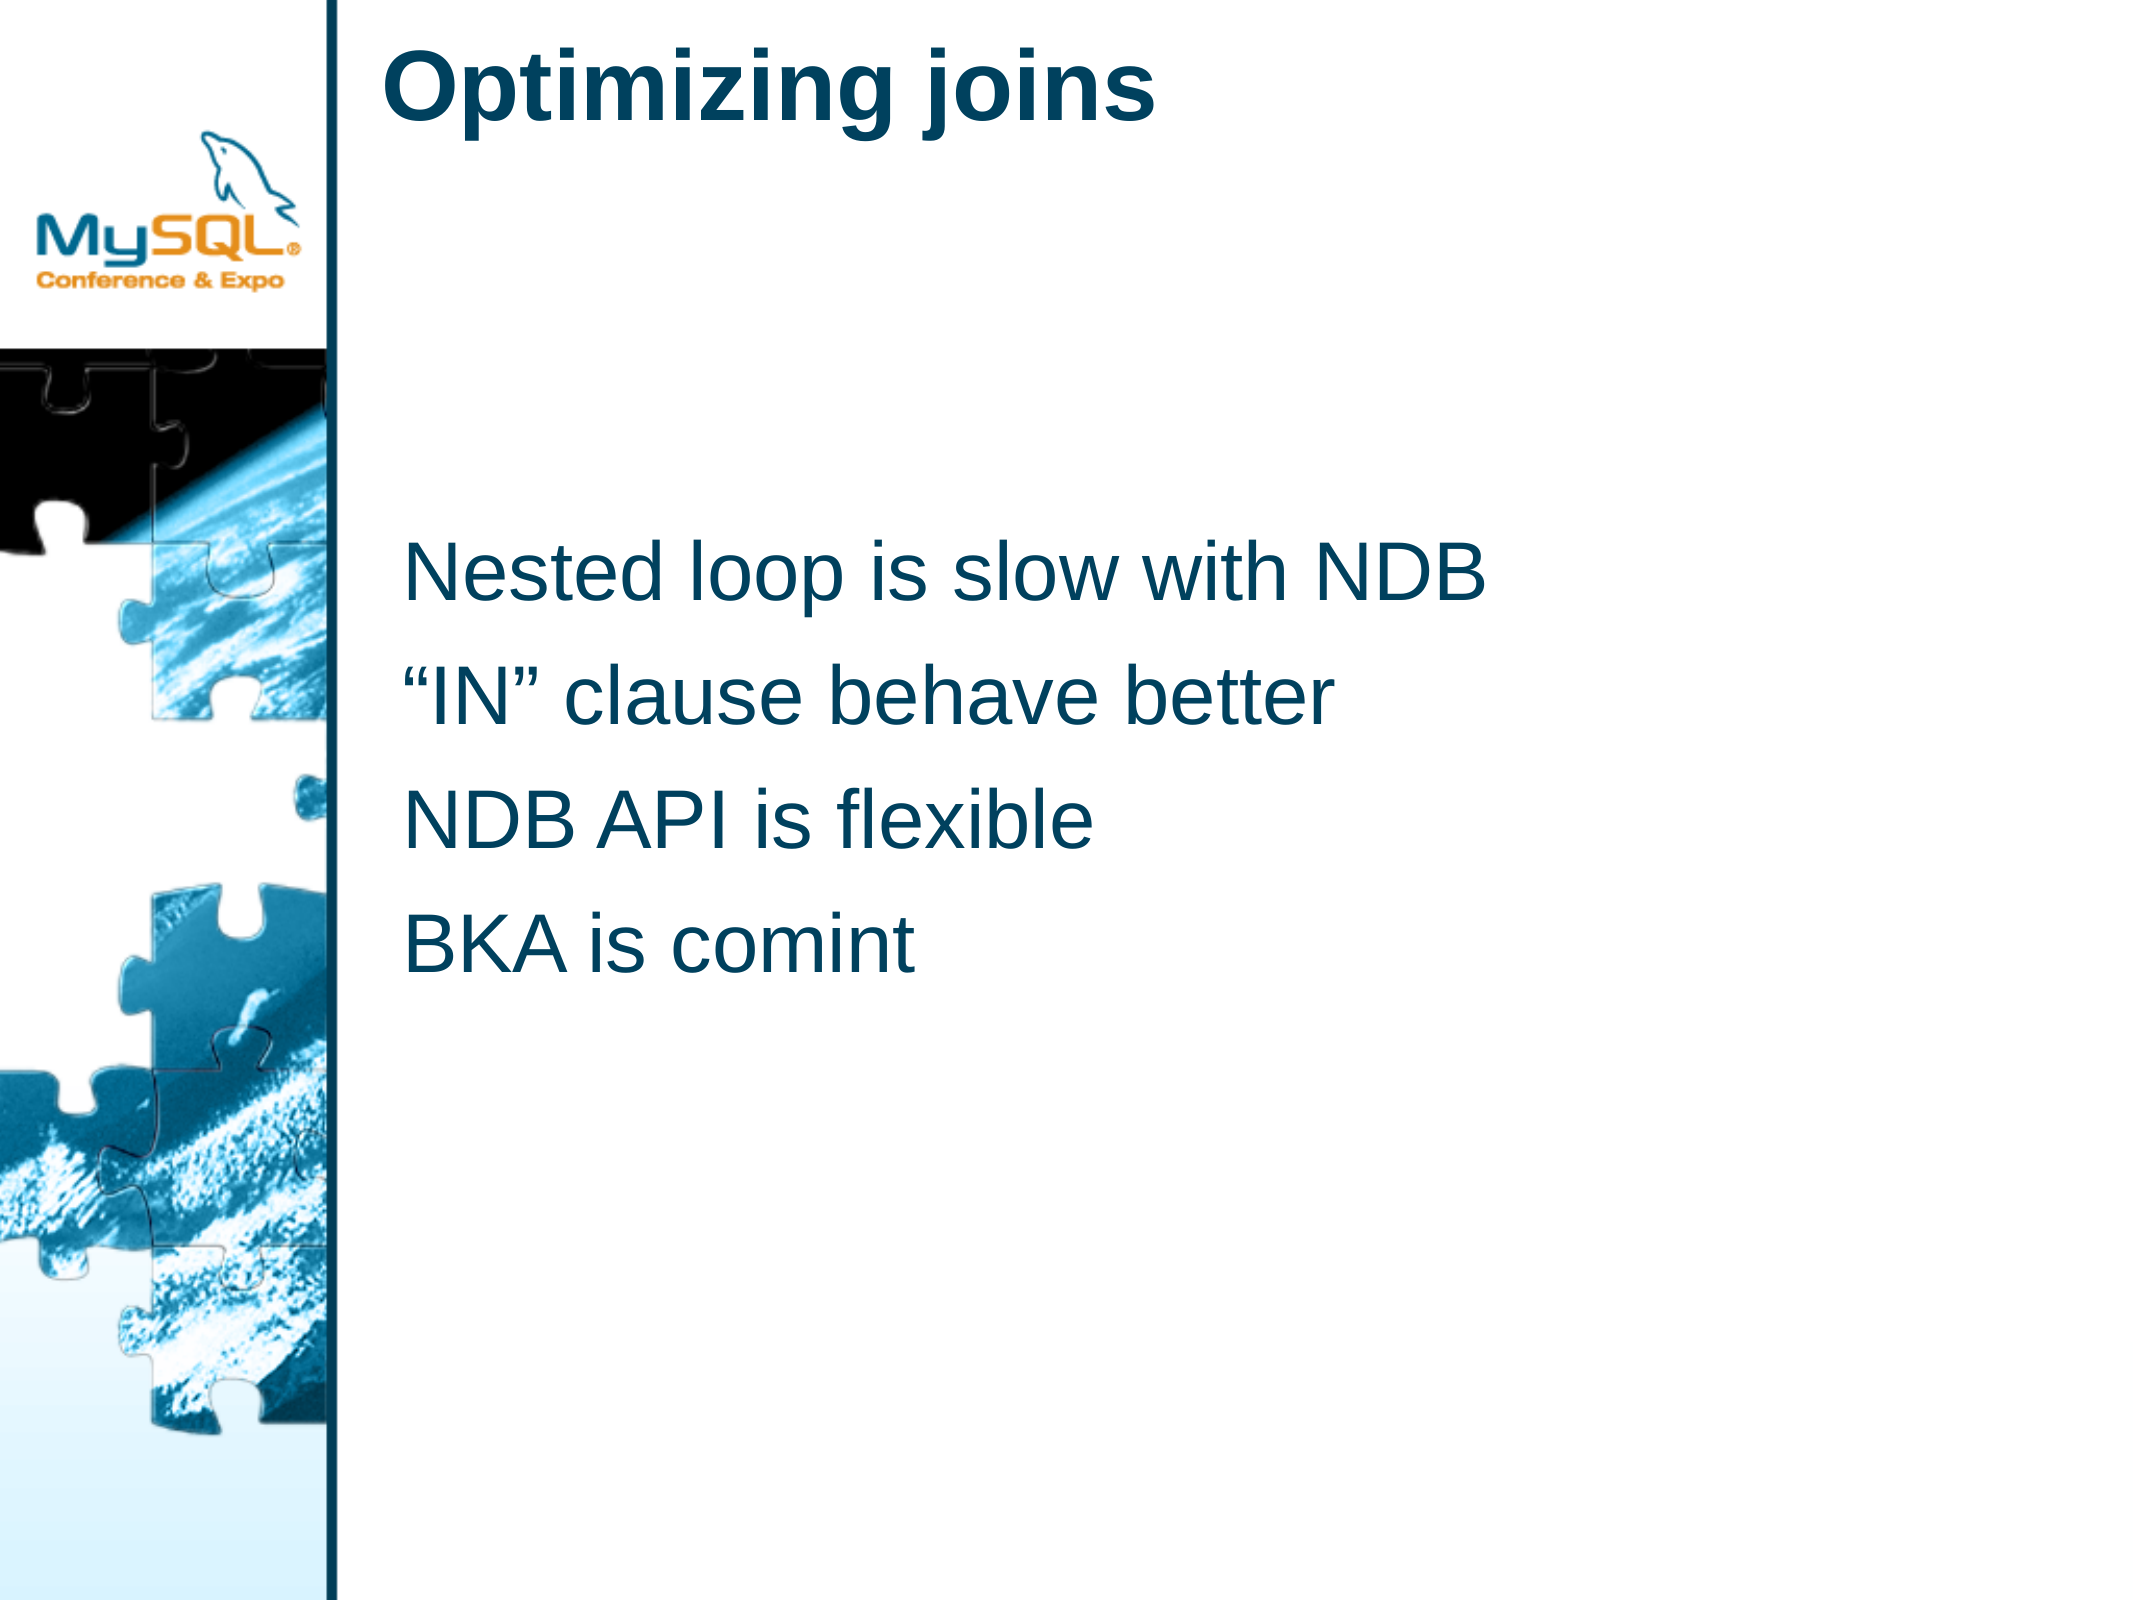

# Optimizing joins
Nested loop is slow with NDB
“IN” clause behave better
NDB API is flexible
BKA is comint